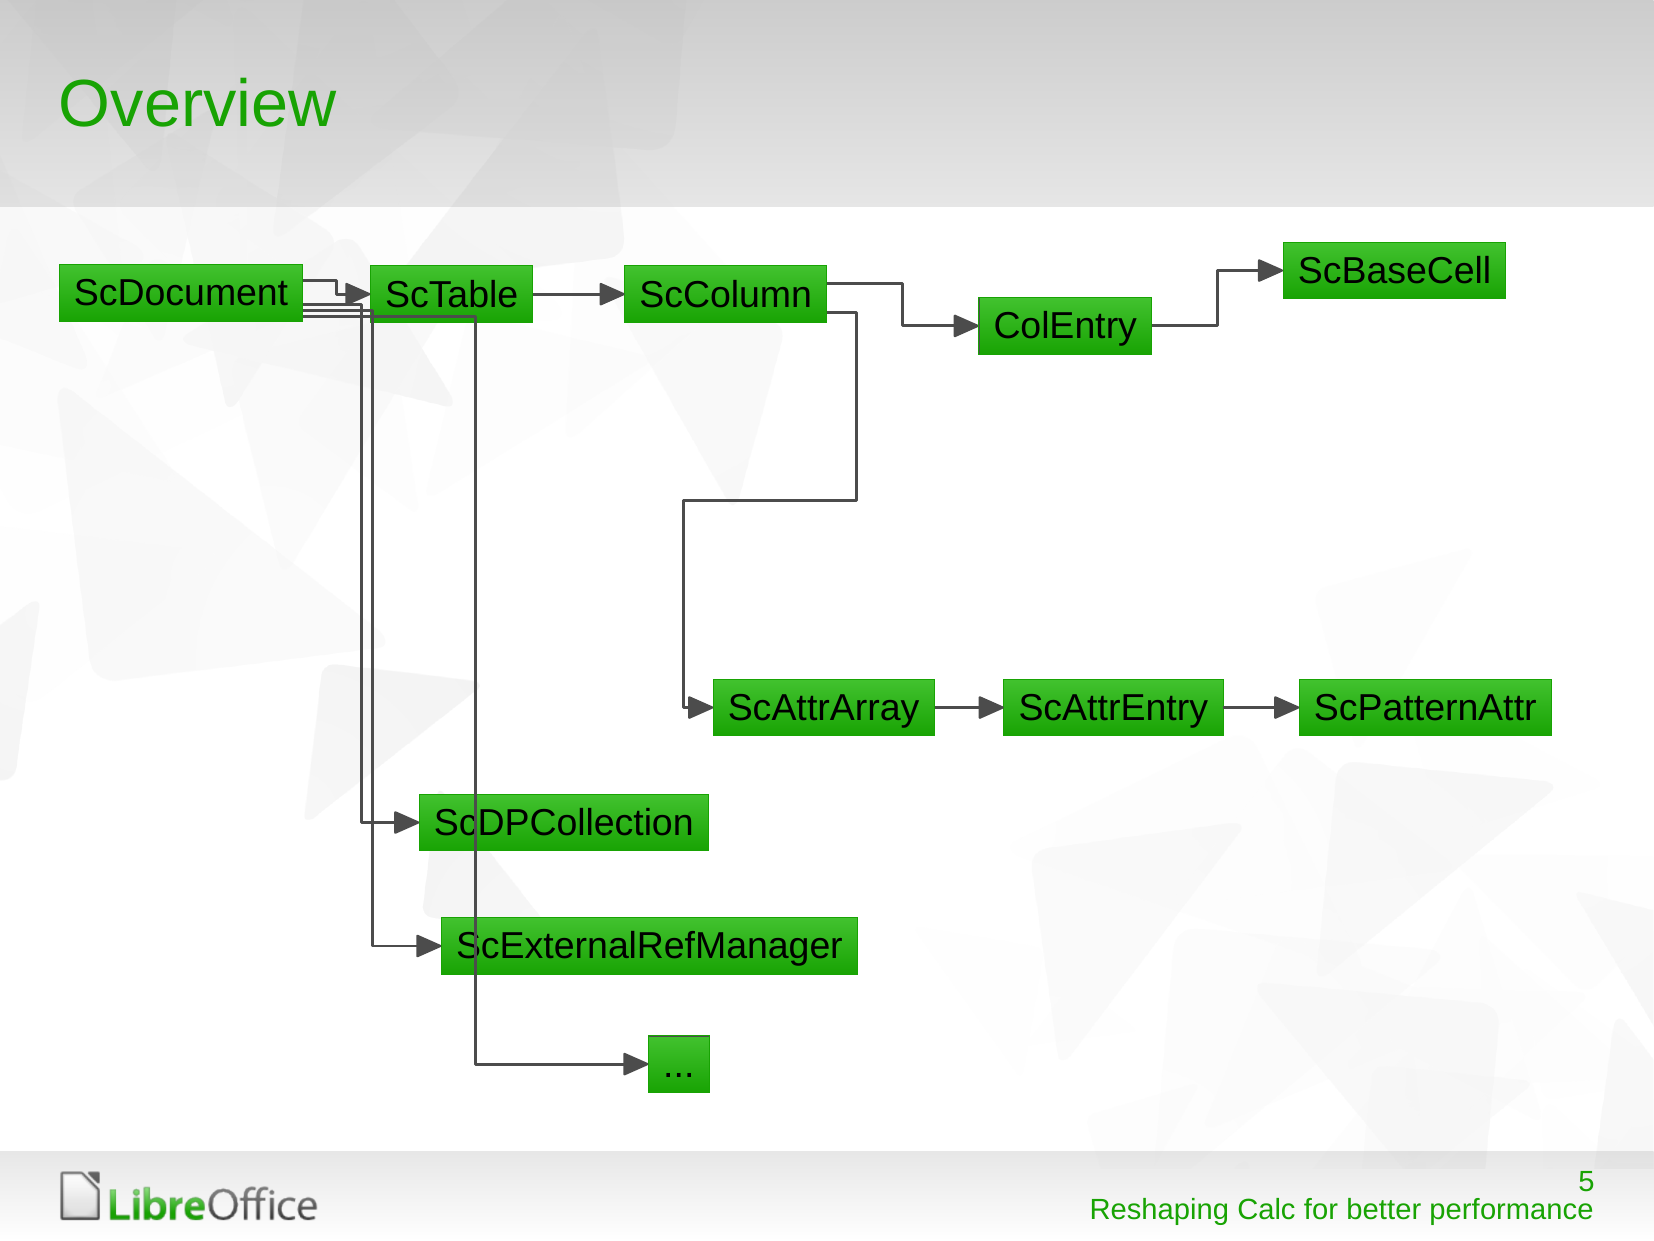

# Overview
ScBaseCell
ScDocument
ScTable
ScColumn
ColEntry
ScAttrArray
ScAttrEntry
ScPatternAttr
ScDPCollection
ScExternalRefManager
...
5
Reshaping Calc for better performance